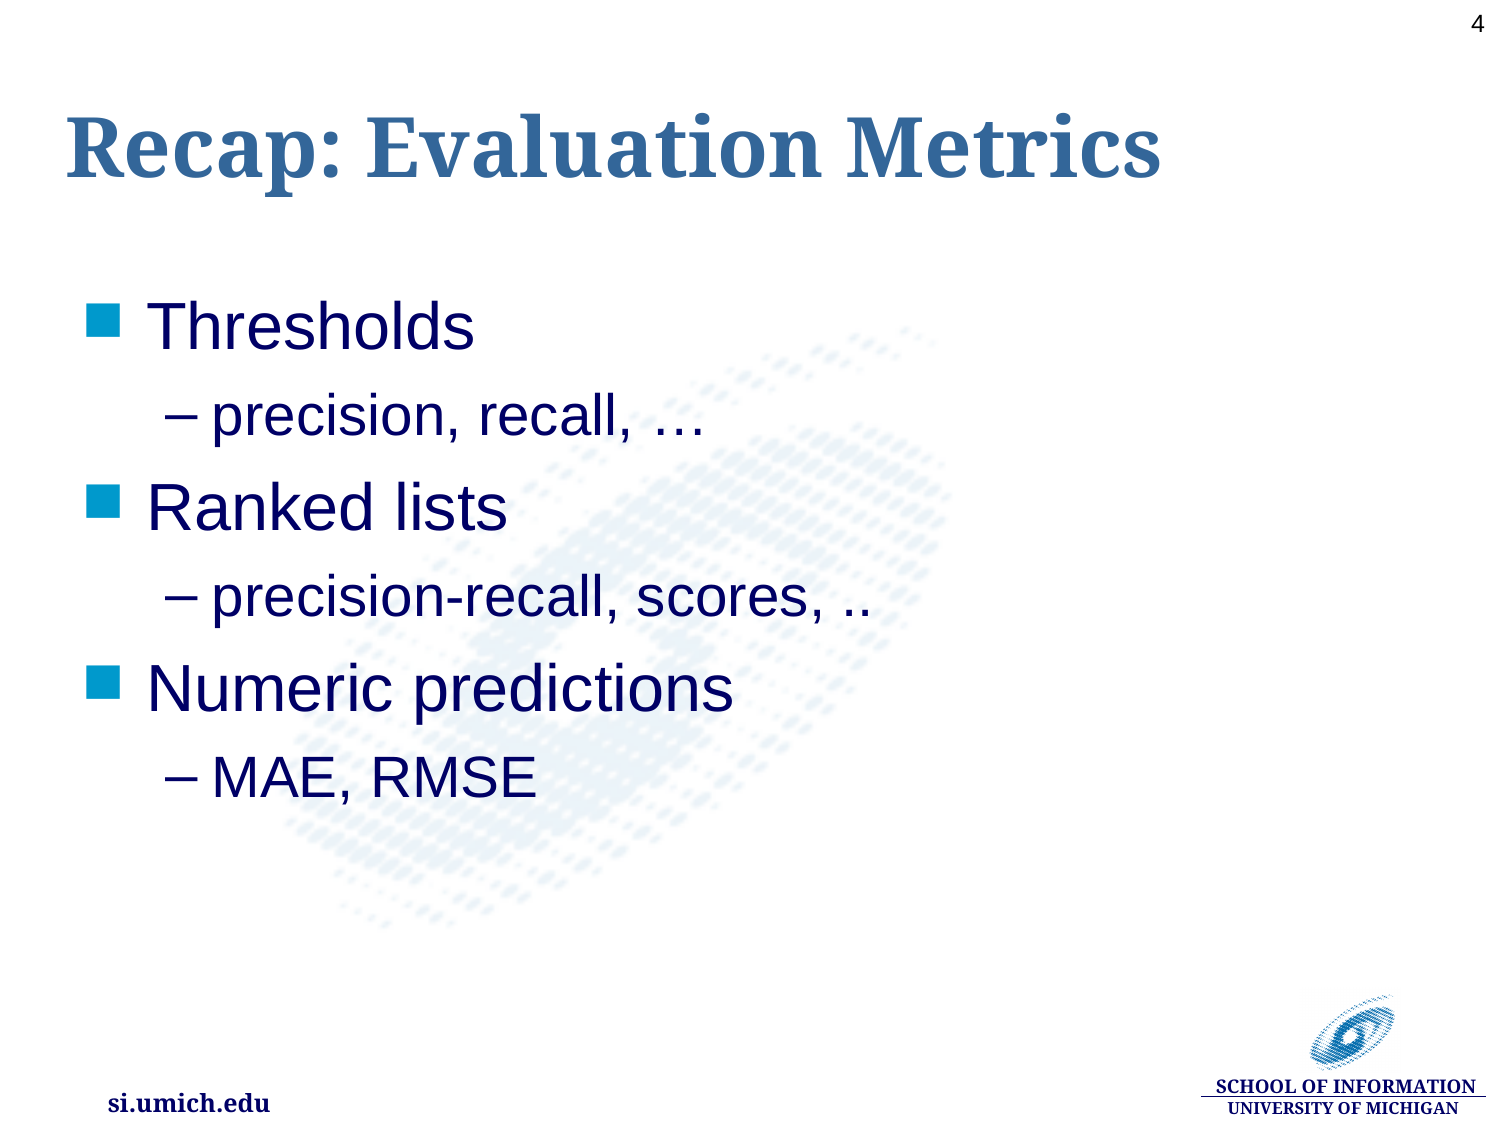

# Recap: Evaluation Metrics
Thresholds
precision, recall, …
Ranked lists
precision-recall, scores, ..
Numeric predictions
MAE, RMSE